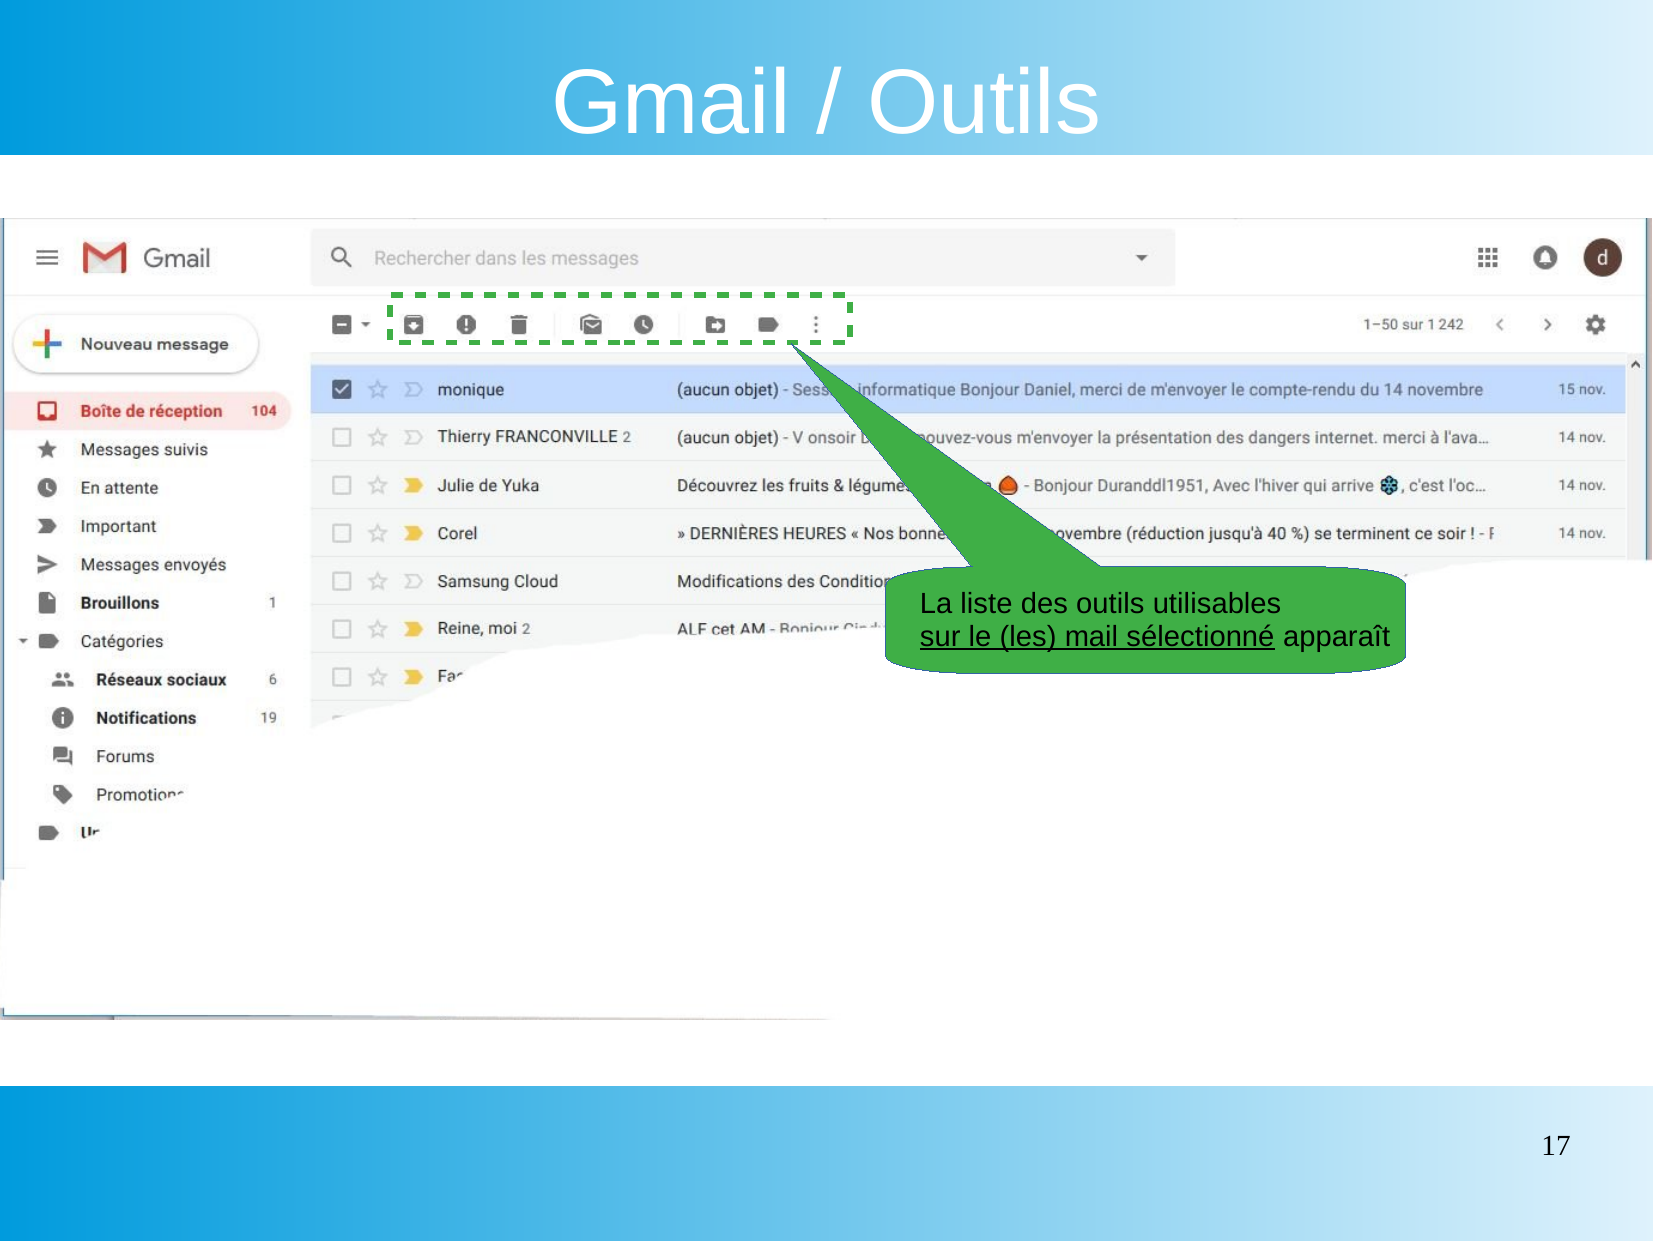

# Gmail / Outils
La liste des outils utilisables
sur le (les) mail sélectionné apparaît
17